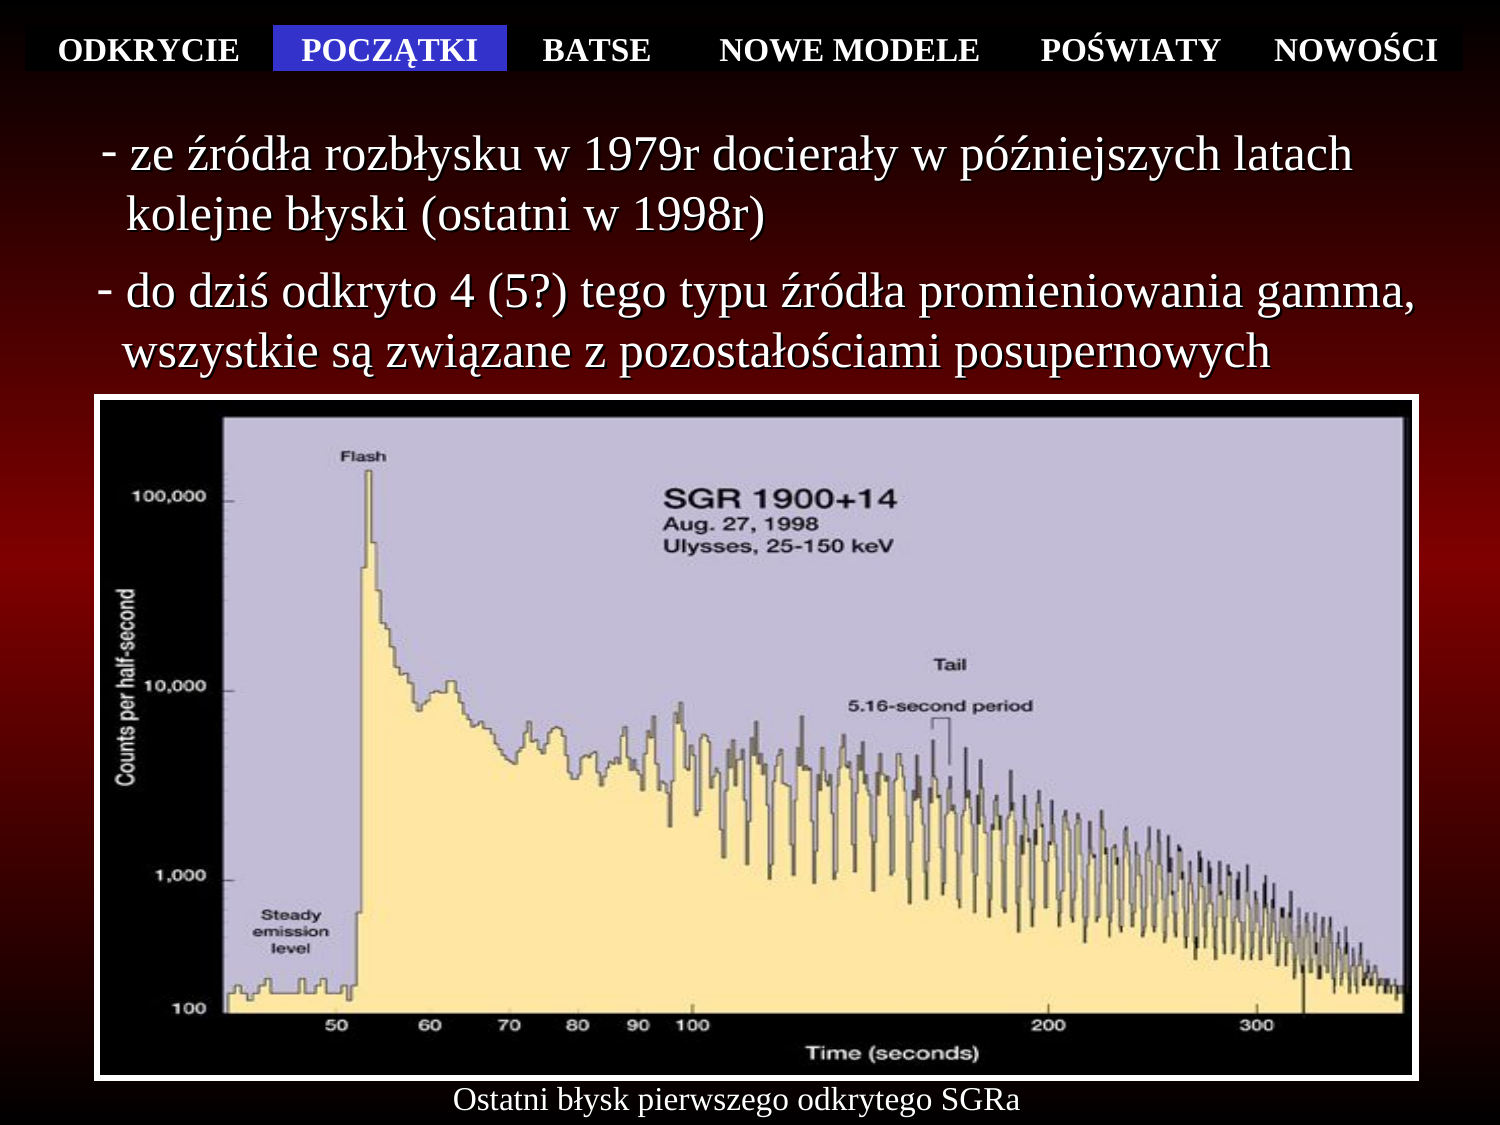

| ODKRYCIE | POCZĄTKI | BATSE | NOWE MODELE | POŚWIATY | NOWOŚCI |
| --- | --- | --- | --- | --- | --- |
 ze źródła rozbłysku w 1979r docierały w późniejszych latach
 kolejne błyski (ostatni w 1998r)
 do dziś odkryto 4 (5?) tego typu źródła promieniowania gamma,
 wszystkie są związane z pozostałościami posupernowych
Ostatni błysk pierwszego odkrytego SGRa